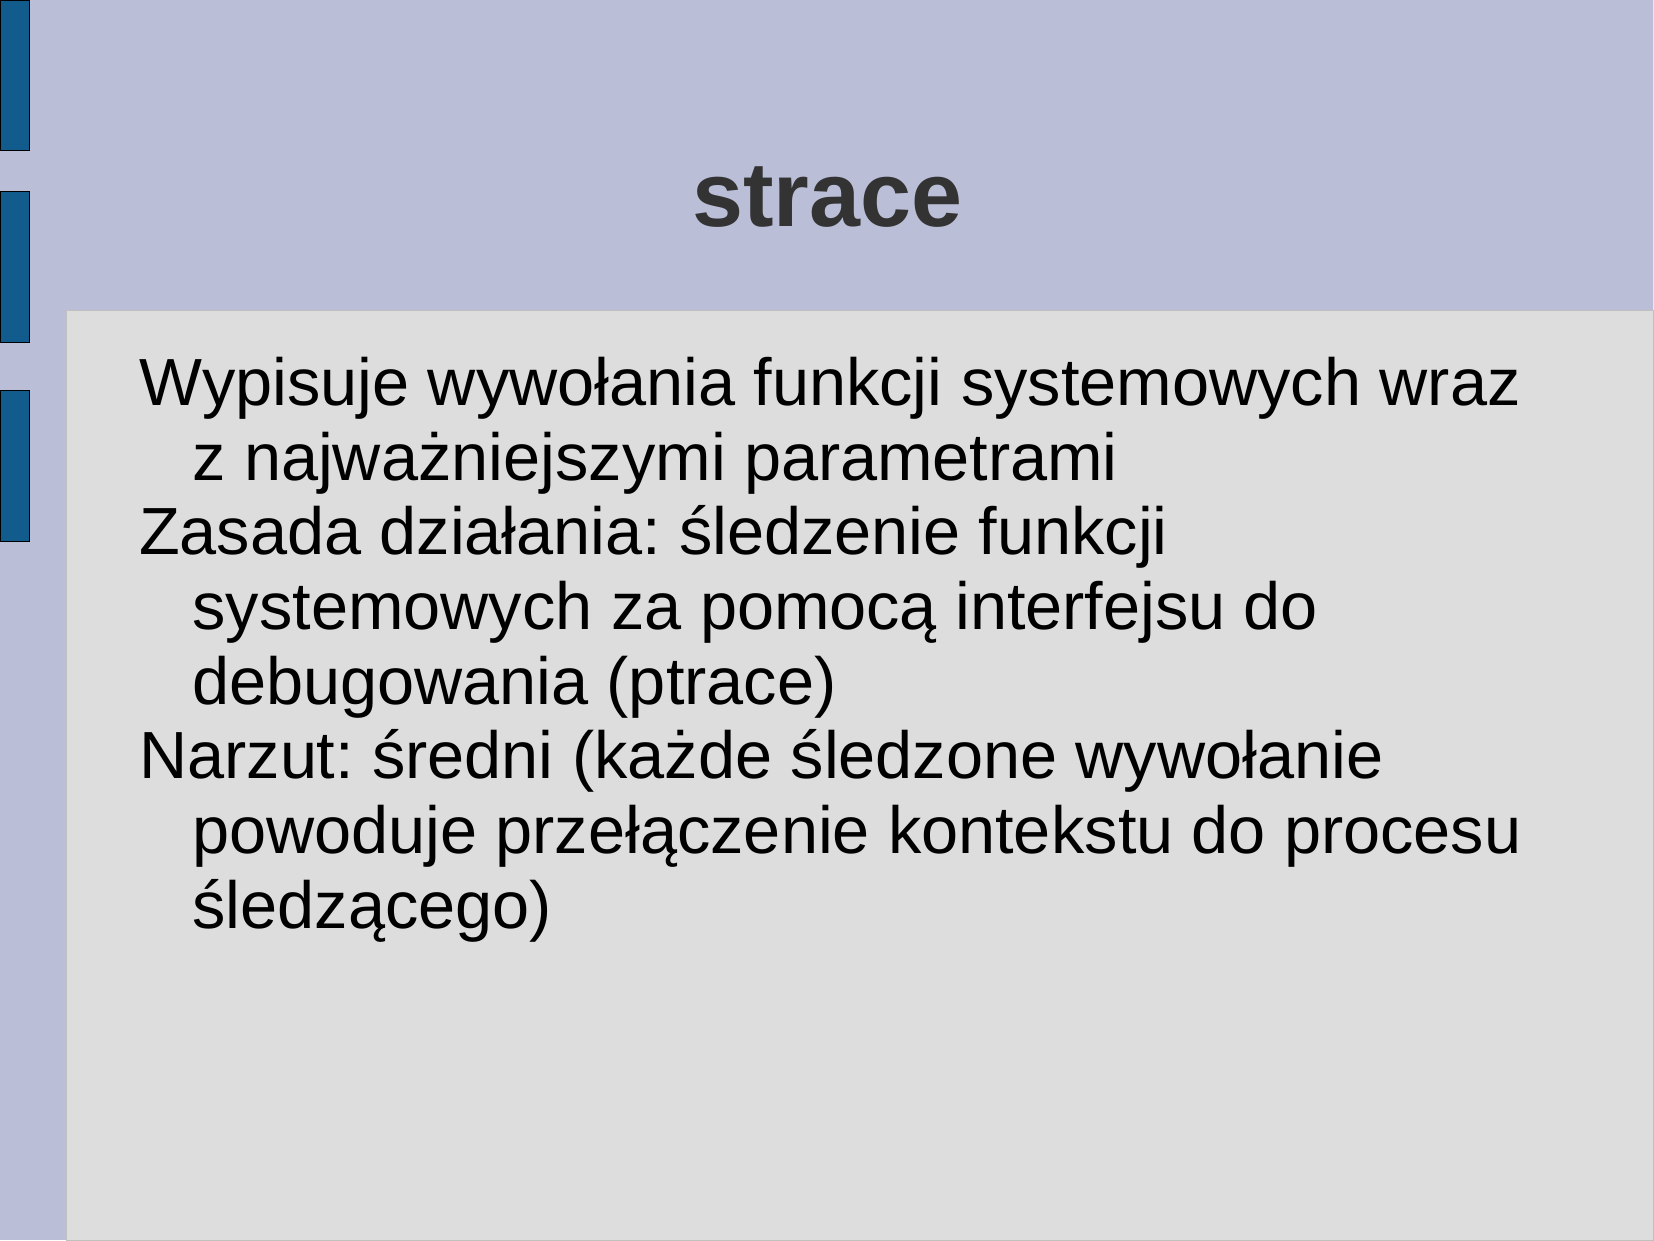

# strace
Wypisuje wywołania funkcji systemowych wraz z najważniejszymi parametrami
Zasada działania: śledzenie funkcji systemowych za pomocą interfejsu do debugowania (ptrace)
Narzut: średni (każde śledzone wywołanie powoduje przełączenie kontekstu do procesu śledzącego)